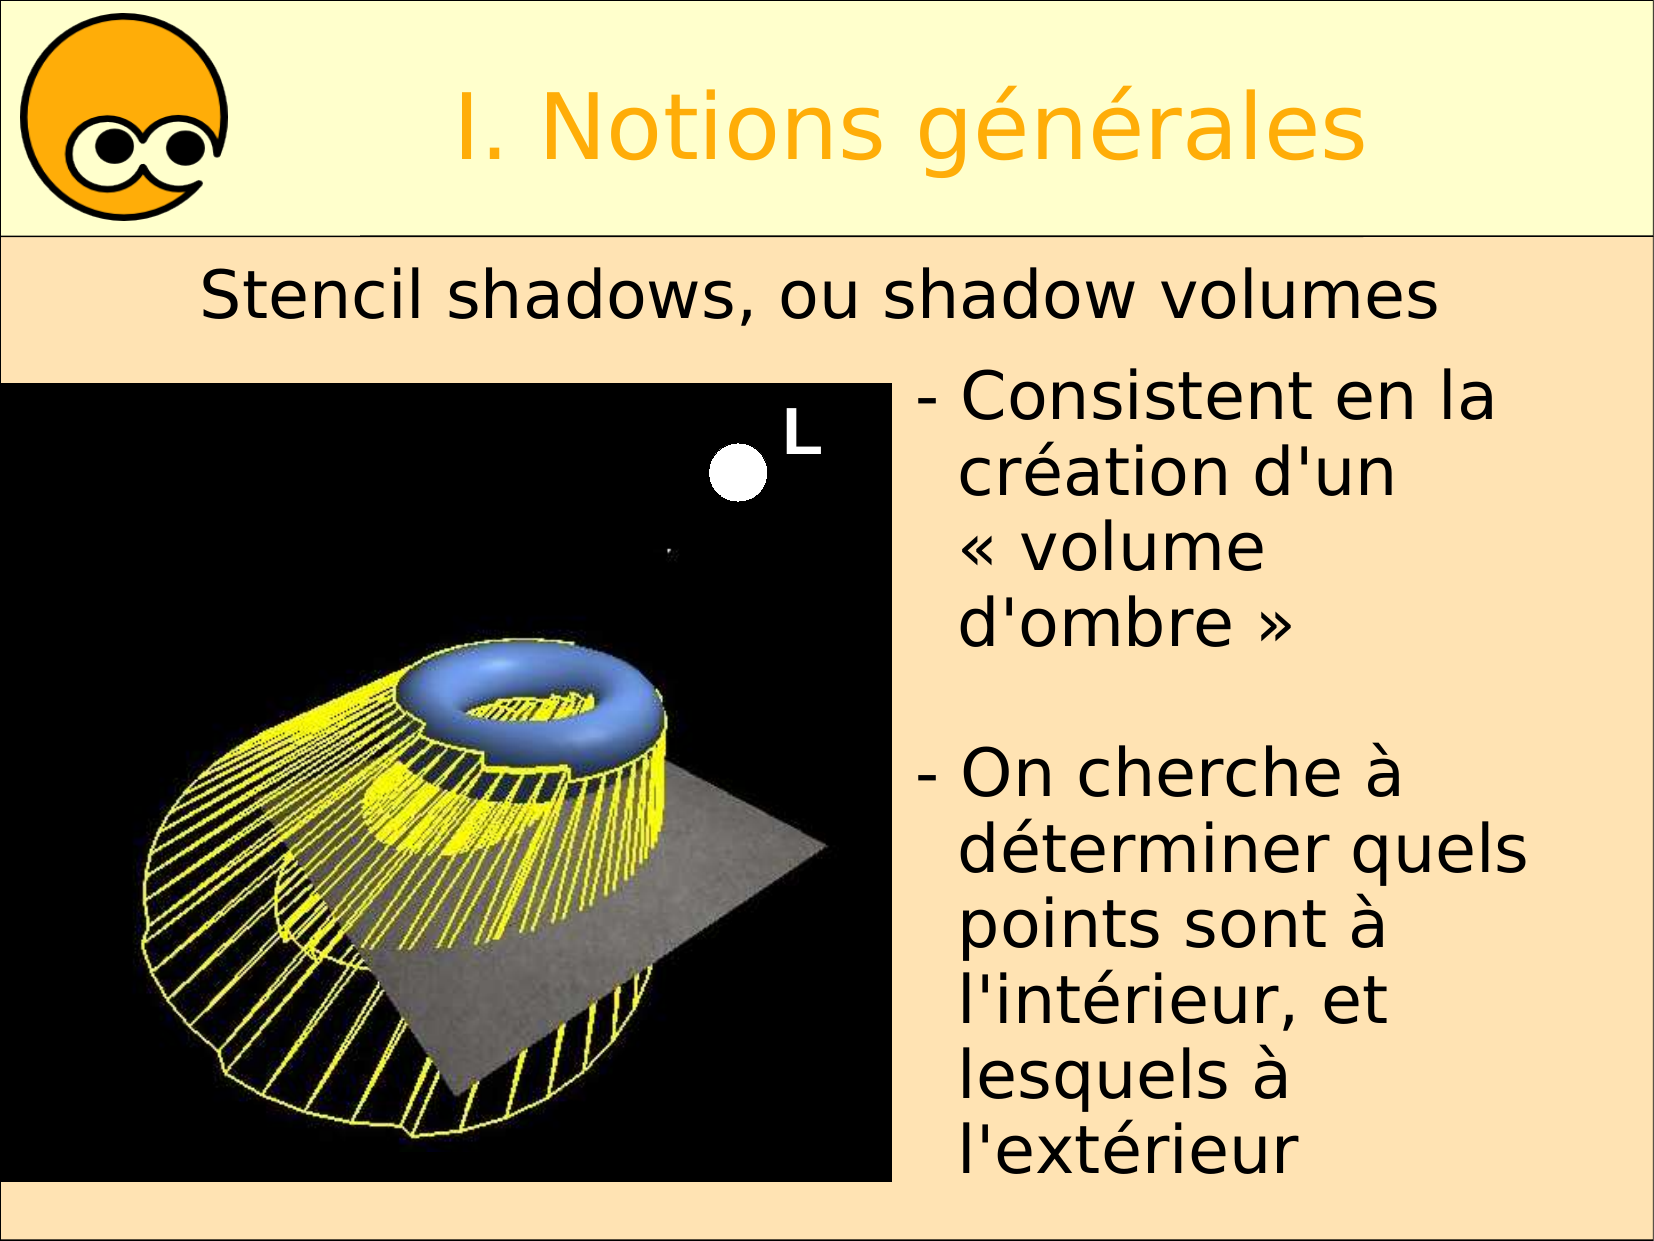

# I. Notions générales
Stencil shadows, ou shadow volumes
- Consistent en la
 création d'un
 « volume
 d'ombre »
- On cherche à
 déterminer quels
 points sont à
 l'intérieur, et
 lesquels à
 l'extérieur
L